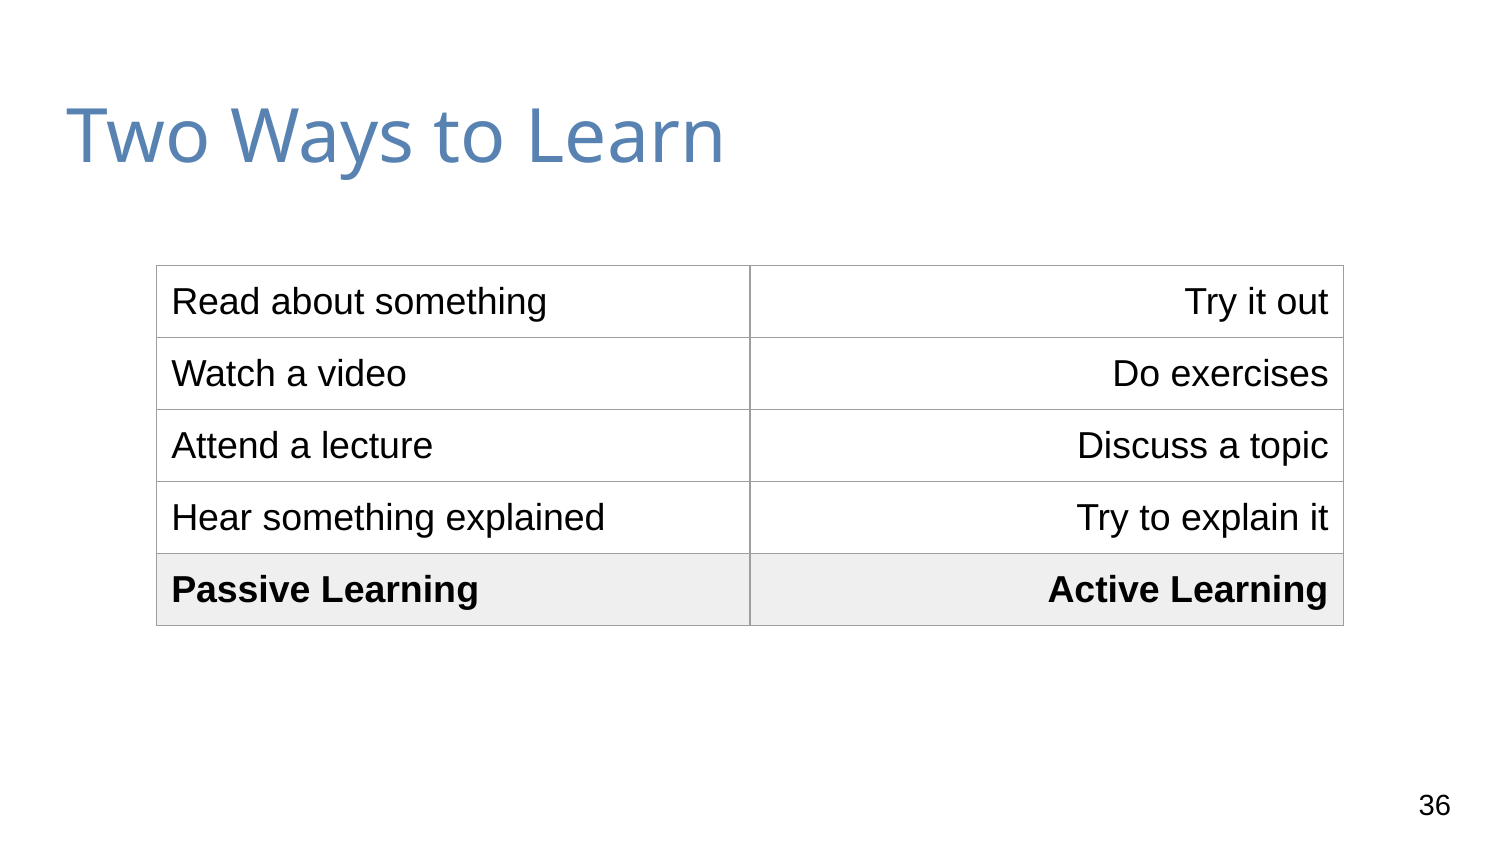

# Two Ways to Learn
| Read about something | Try it out |
| --- | --- |
| Watch a video | Do exercises |
| Attend a lecture | Discuss a topic |
| Hear something explained | Try to explain it |
| Passive Learning | Active Learning |